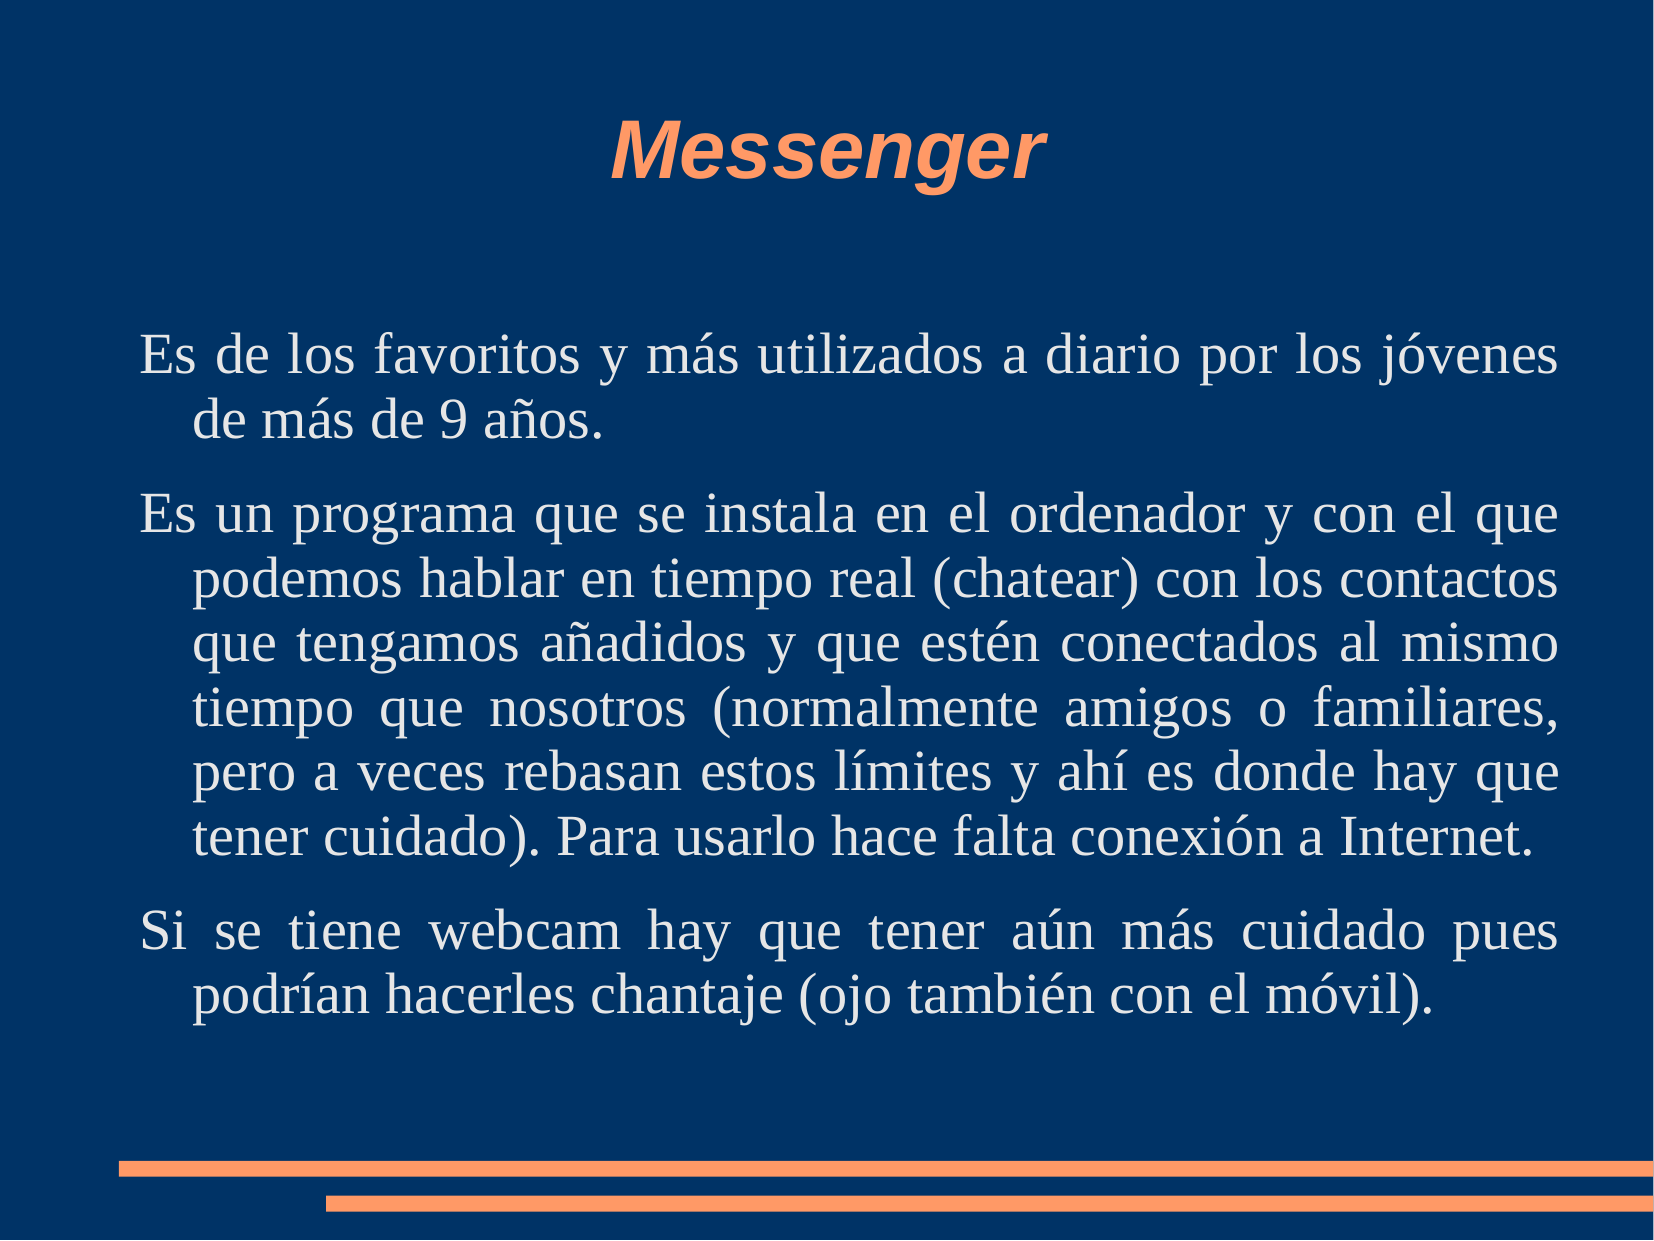

# Messenger
Es de los favoritos y más utilizados a diario por los jóvenes de más de 9 años.
Es un programa que se instala en el ordenador y con el que podemos hablar en tiempo real (chatear) con los contactos que tengamos añadidos y que estén conectados al mismo tiempo que nosotros (normalmente amigos o familiares, pero a veces rebasan estos límites y ahí es donde hay que tener cuidado). Para usarlo hace falta conexión a Internet.
Si se tiene webcam hay que tener aún más cuidado pues podrían hacerles chantaje (ojo también con el móvil).